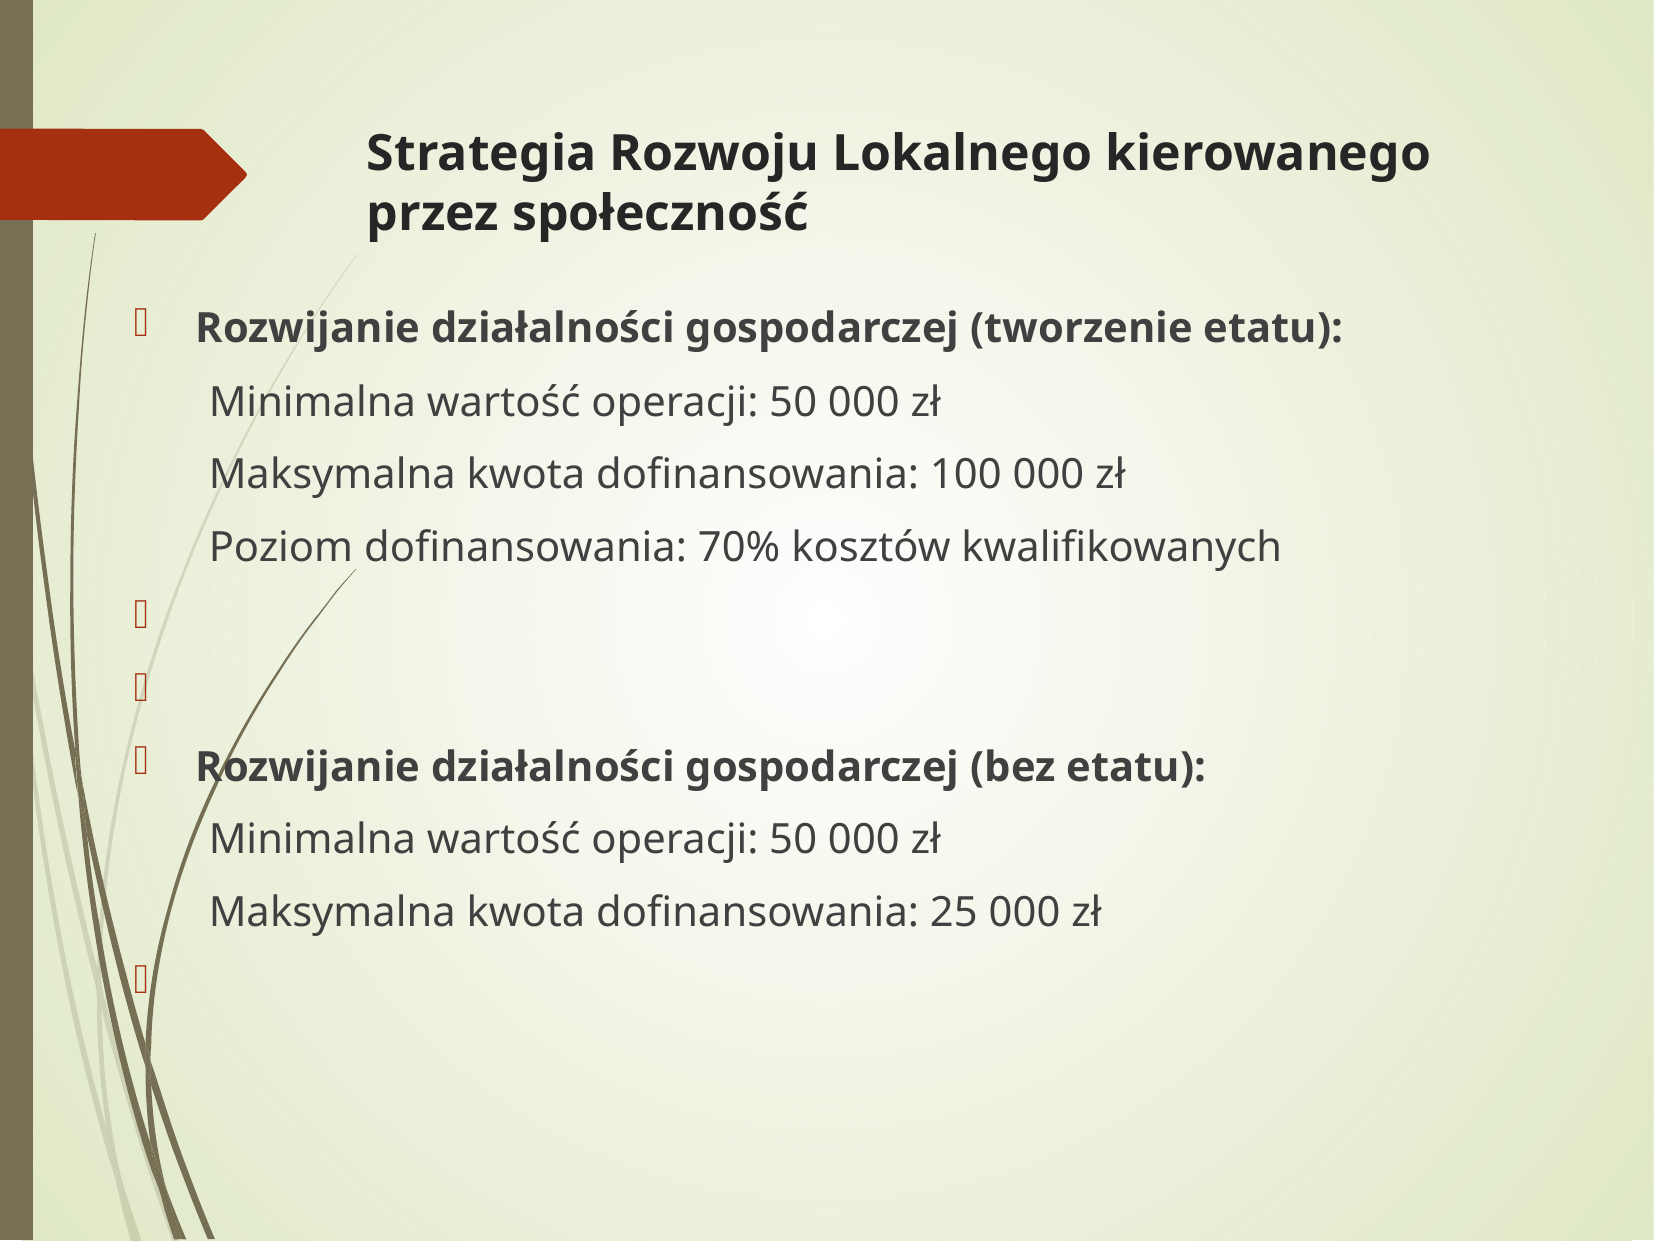

# Strategia Rozwoju Lokalnego kierowanego przez społeczność
Rozwijanie działalności gospodarczej (tworzenie etatu):
	Minimalna wartość operacji: 50 000 zł
	Maksymalna kwota dofinansowania: 100 000 zł
	Poziom dofinansowania: 70% kosztów kwalifikowanych
Rozwijanie działalności gospodarczej (bez etatu):
	Minimalna wartość operacji: 50 000 zł
	Maksymalna kwota dofinansowania: 25 000 zł